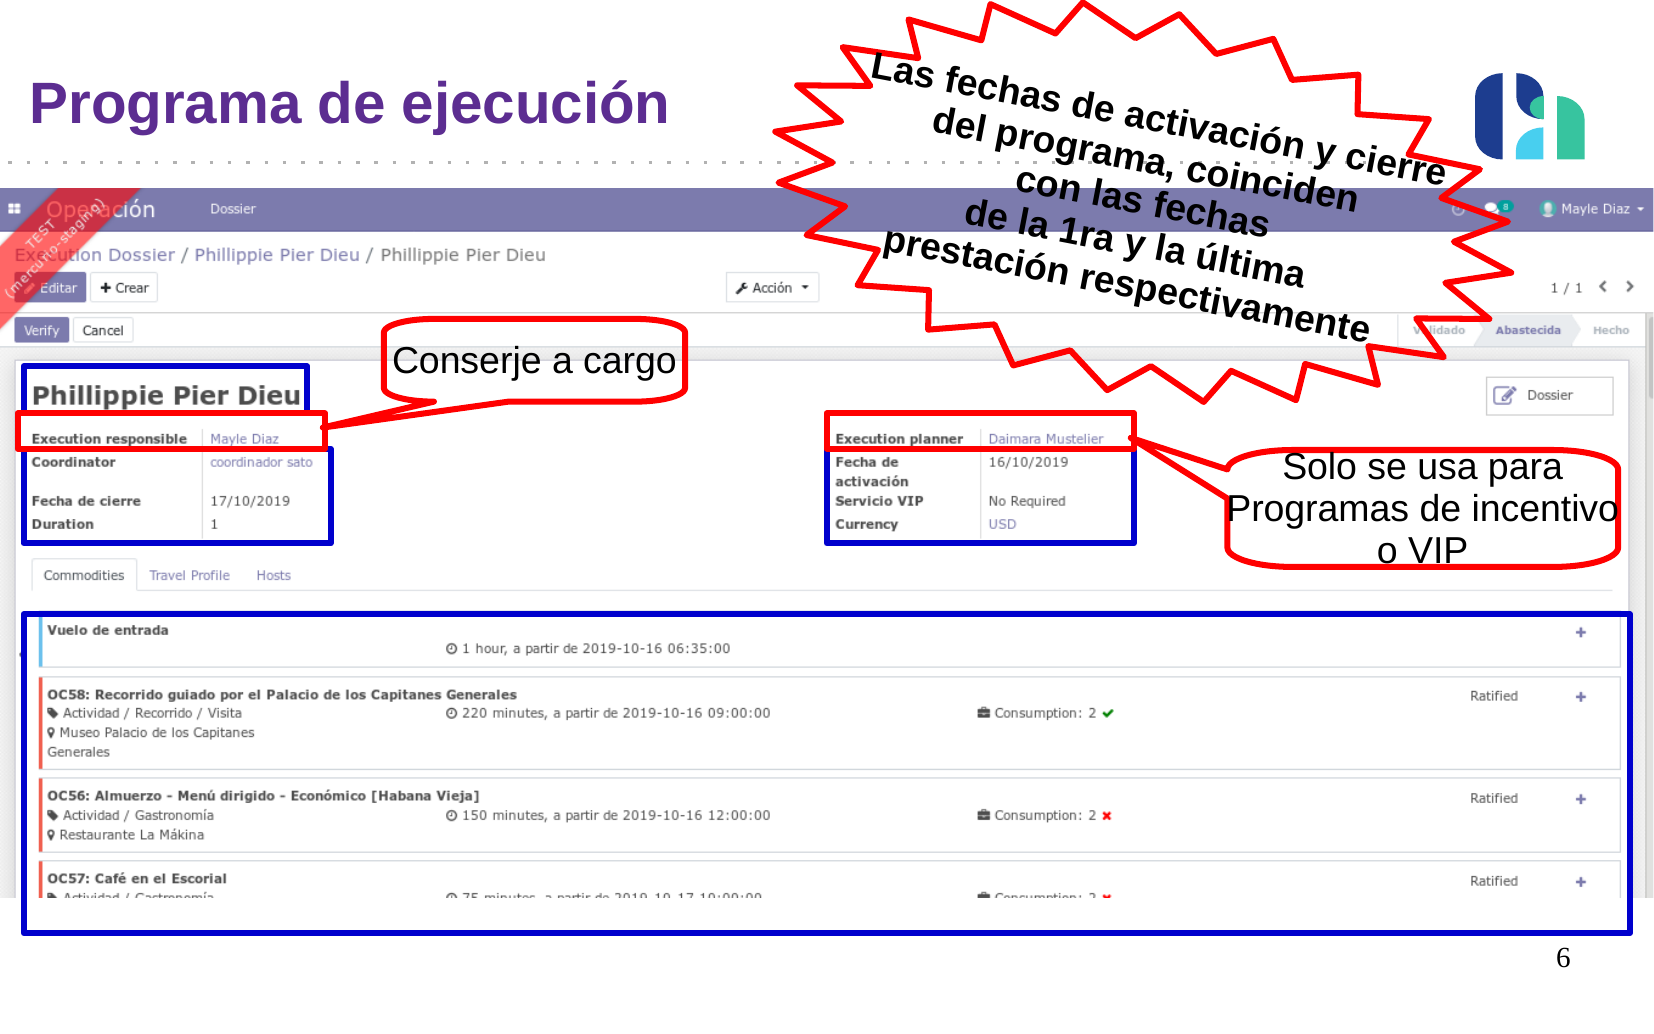

Las fechas de activación y cierre
del programa, coinciden
con las fechas
de la 1ra y la última
prestación respectivamente
Programa de ejecución
Conserje a cargo
Solo se usa para
Programas de incentivo
o VIP
6